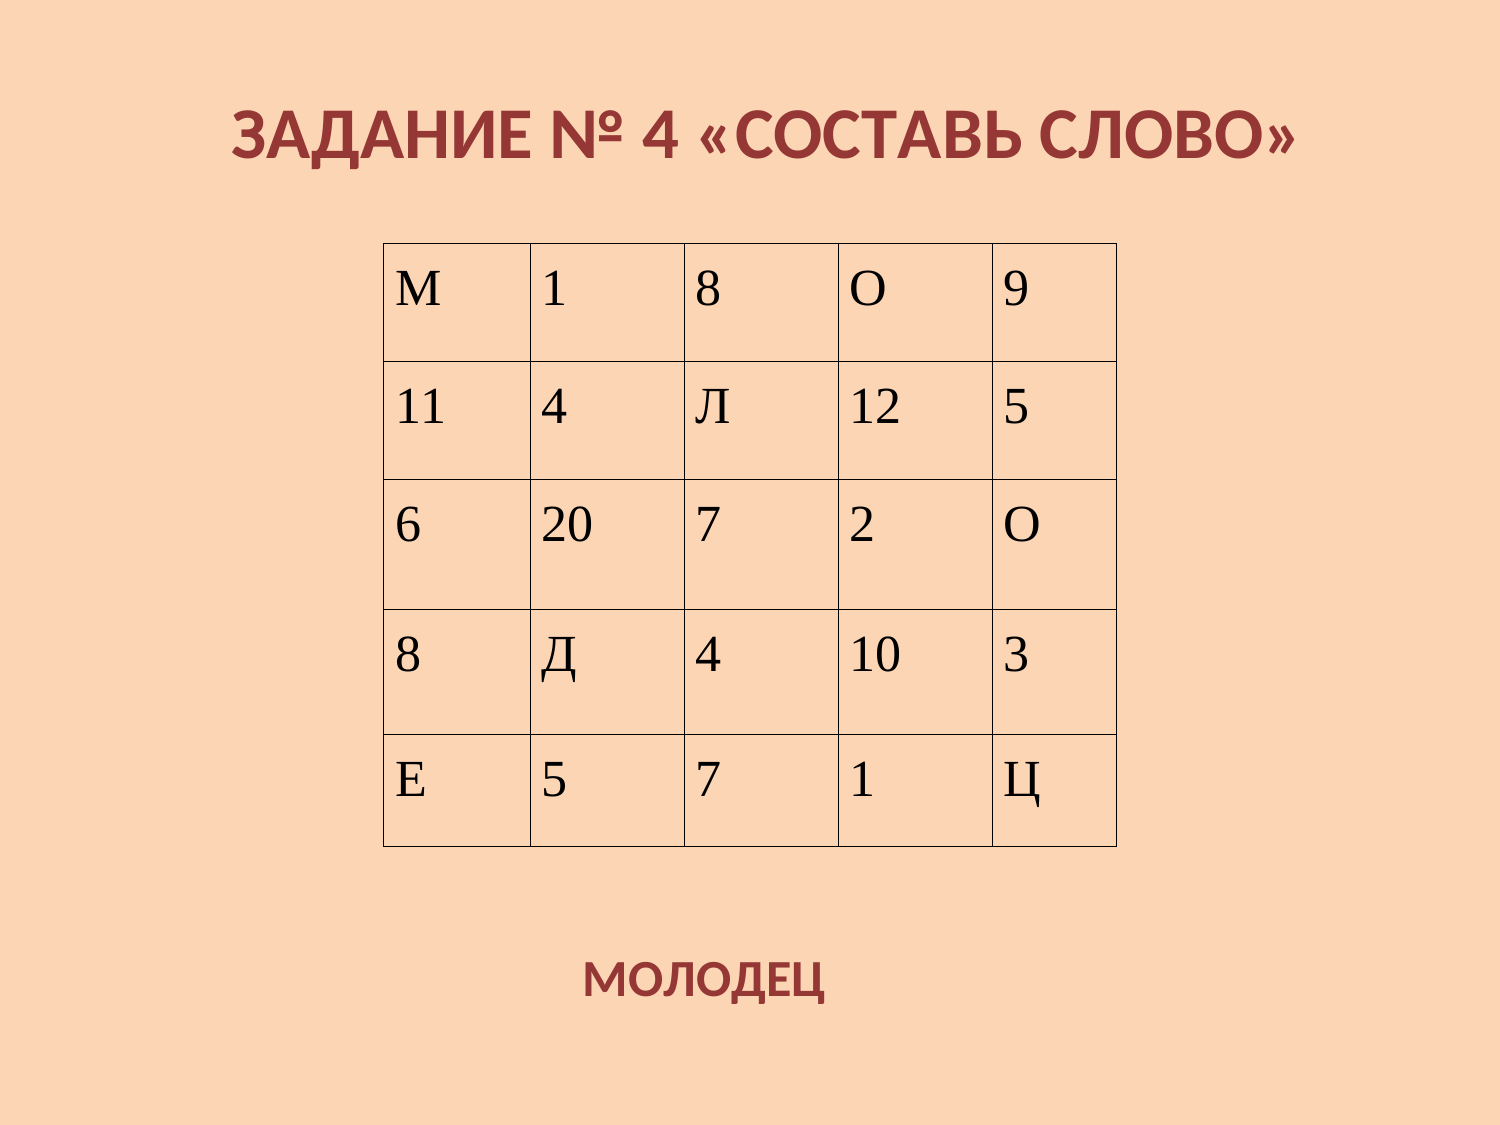

ЗАДАНИЕ № 4 «СОСТАВЬ СЛОВО»
| М | 1 | 8 | О | 9 |
| --- | --- | --- | --- | --- |
| 11 | 4 | Л | 12 | 5 |
| 6 | 20 | 7 | 2 | О |
| 8 | Д | 4 | 10 | 3 |
| Е | 5 | 7 | 1 | Ц |
МОЛОДЕЦ